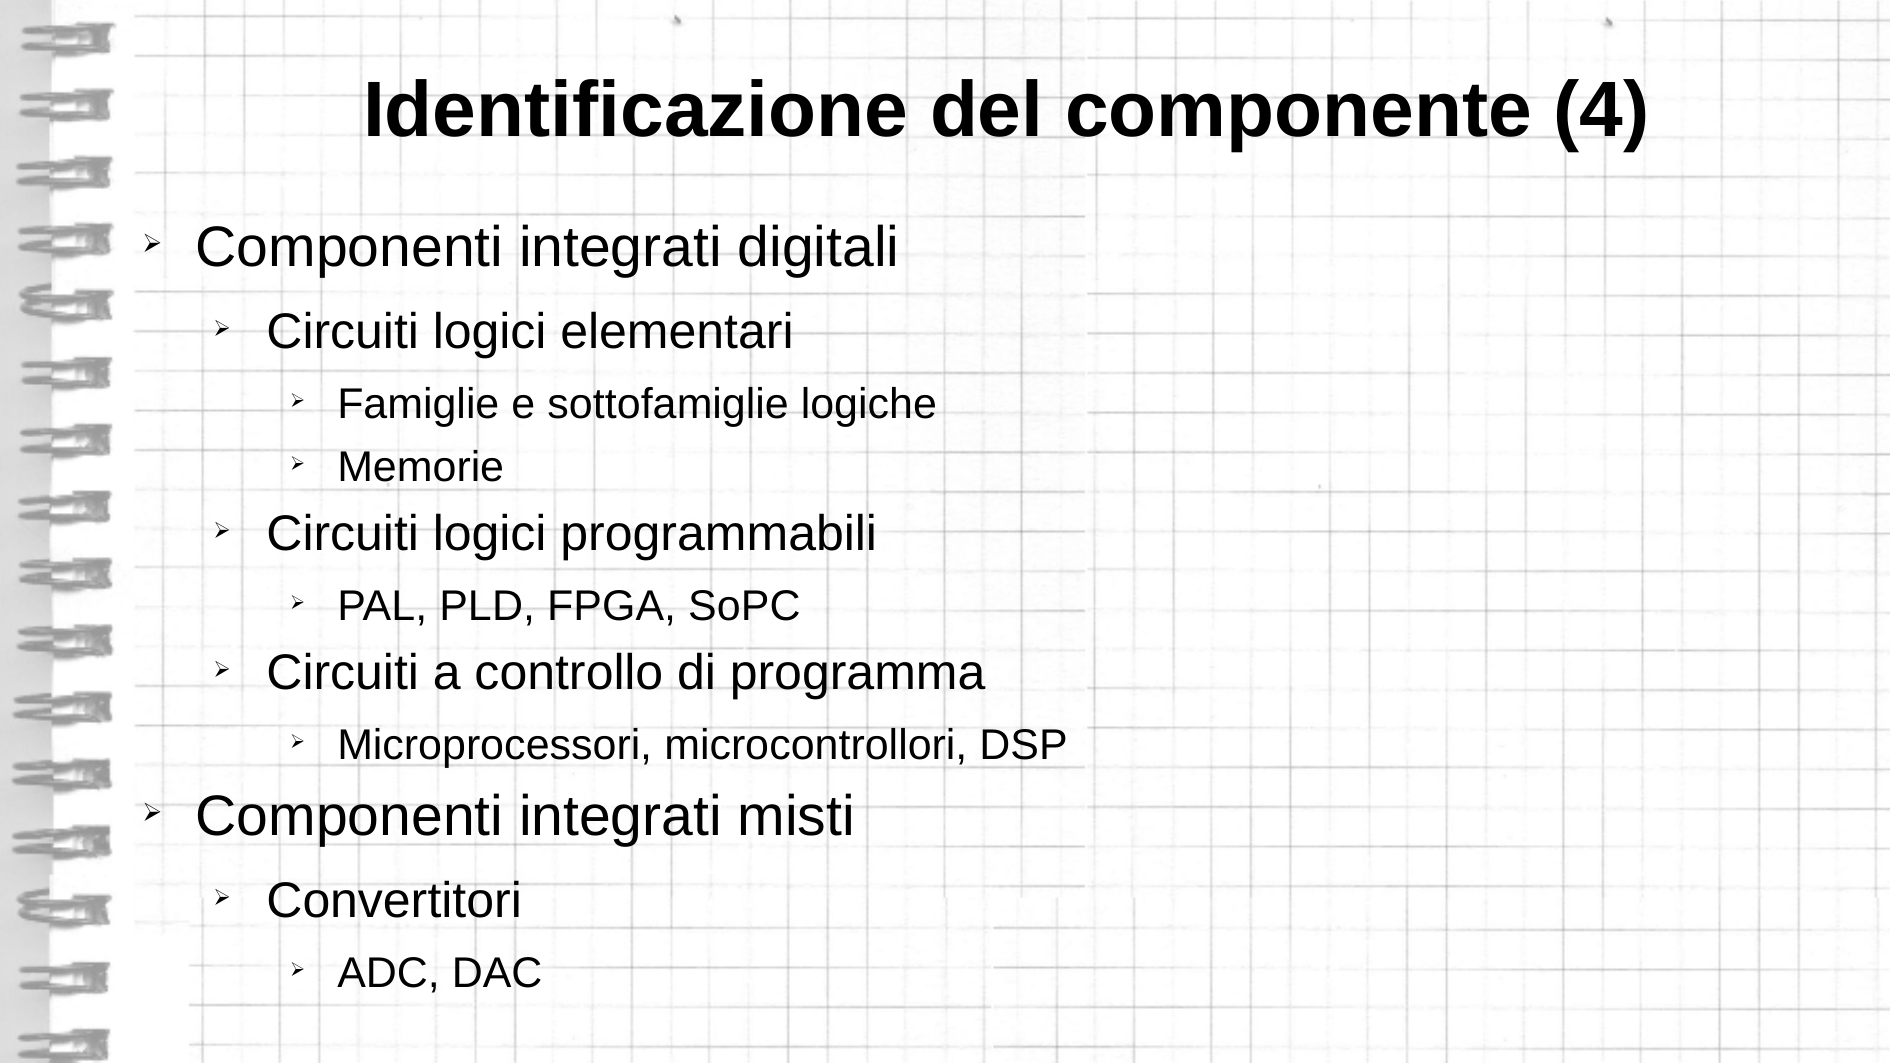

# Identificazione del componente (4)
Componenti integrati digitali
Circuiti logici elementari
Famiglie e sottofamiglie logiche
Memorie
Circuiti logici programmabili
PAL, PLD, FPGA, SoPC
Circuiti a controllo di programma
Microprocessori, microcontrollori, DSP
Componenti integrati misti
Convertitori
ADC, DAC